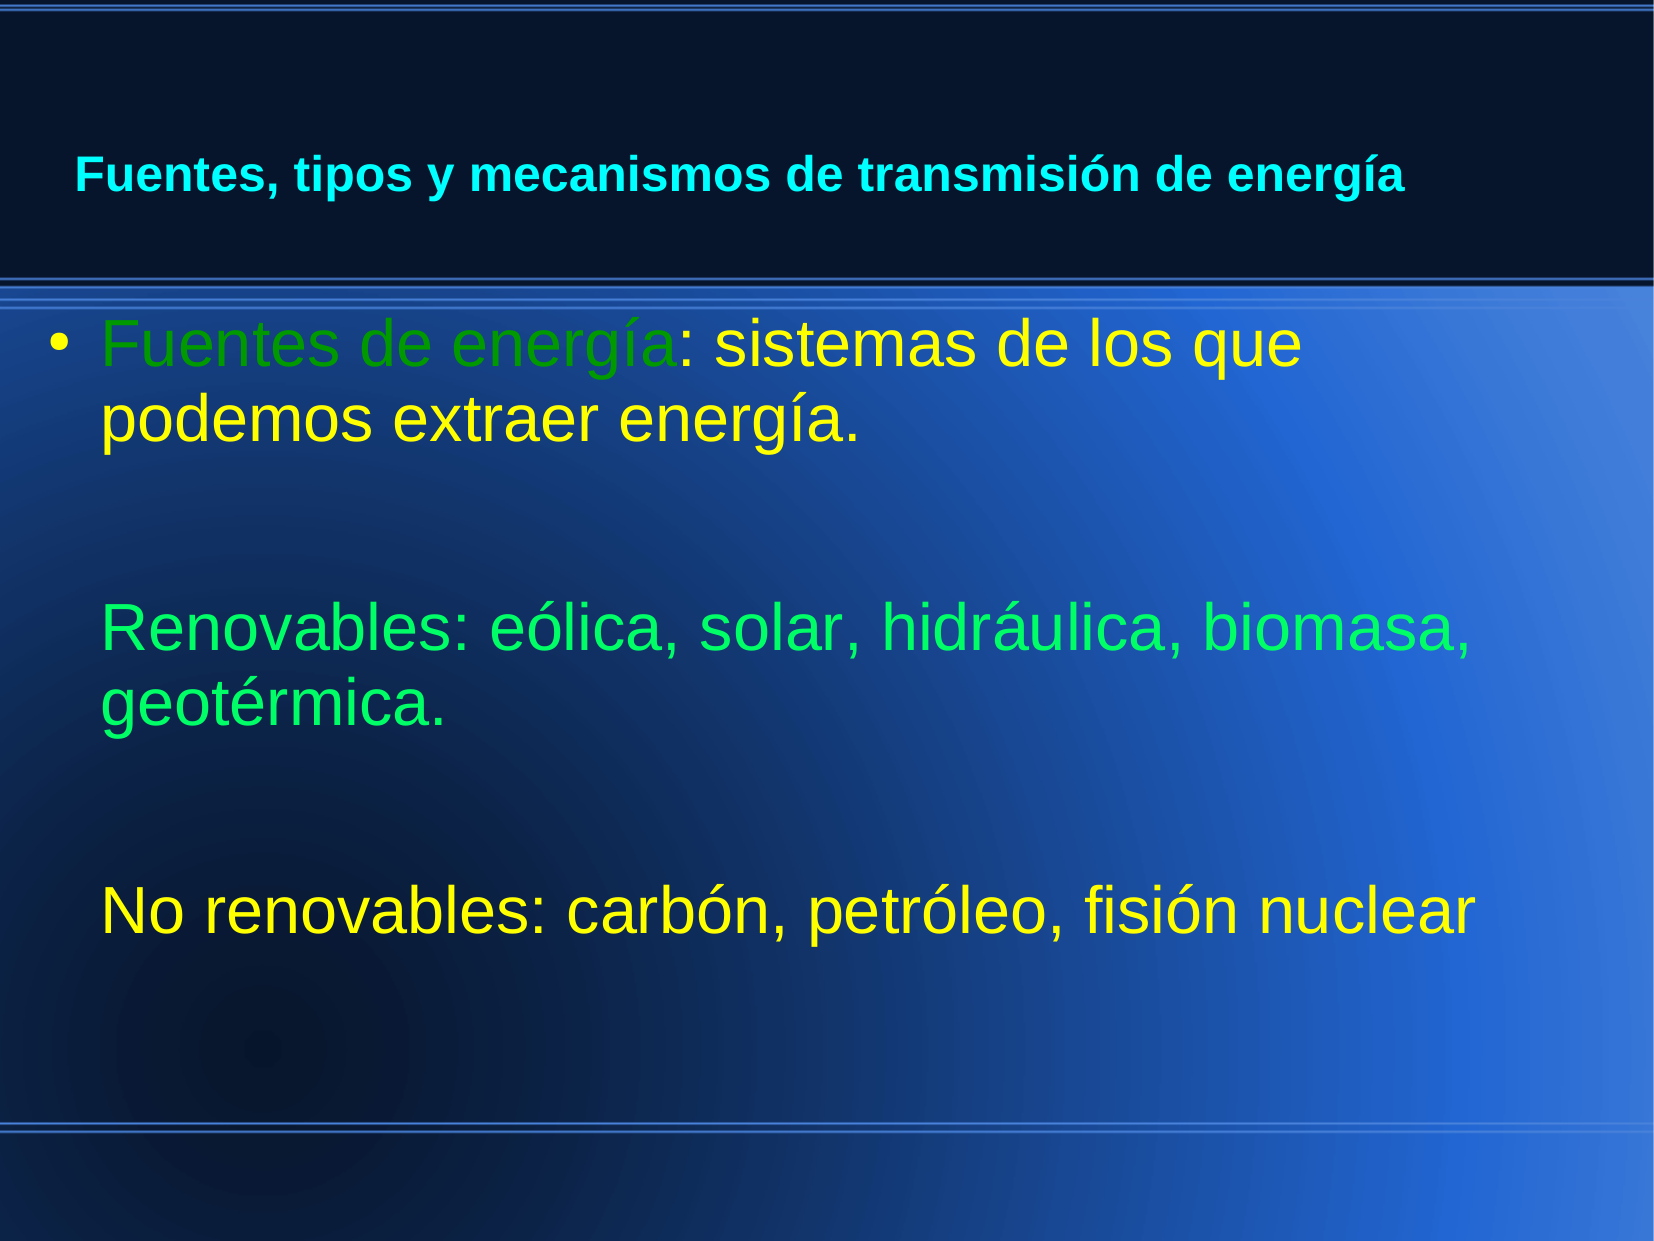

Fuentes, tipos y mecanismos de transmisión de energía
# Fuentes de energía: sistemas de los que podemos extraer energía.
Renovables: eólica, solar, hidráulica, biomasa, geotérmica.
No renovables: carbón, petróleo, fisión nuclear